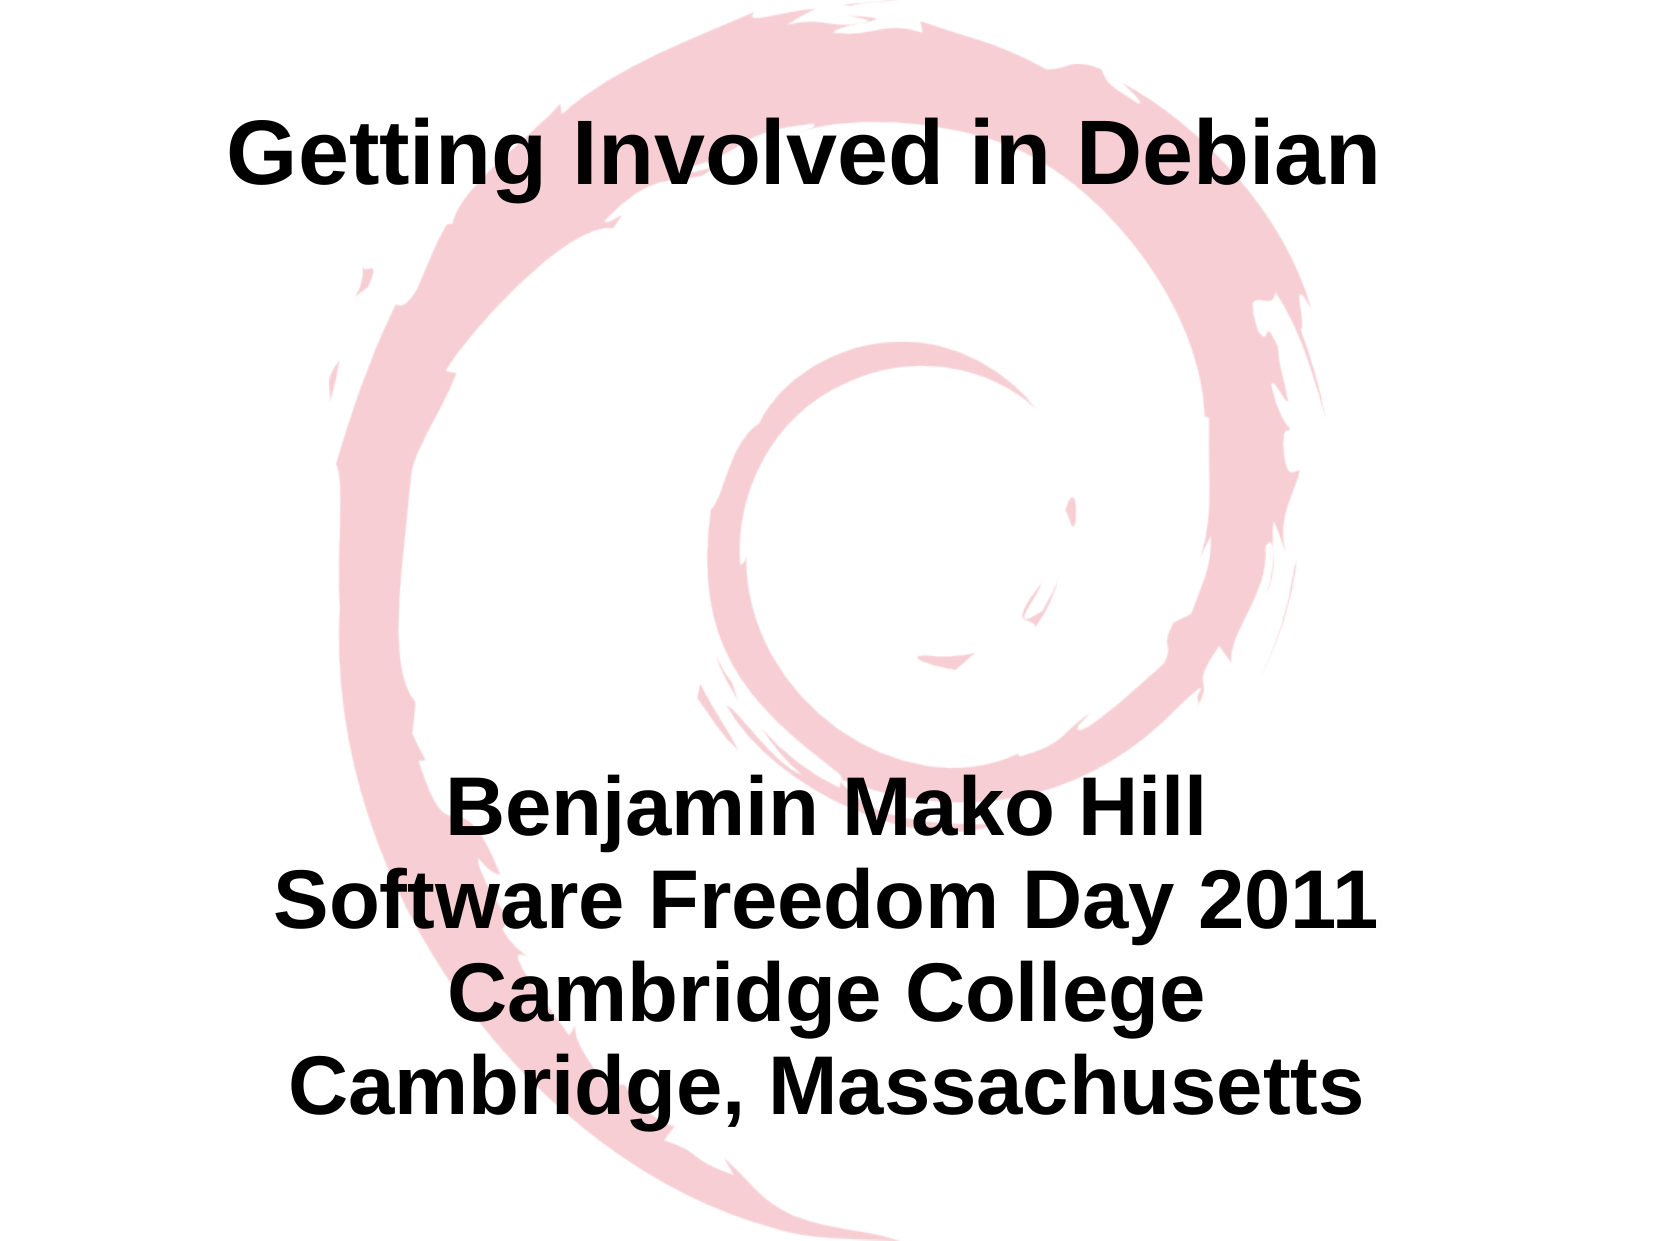

# Getting Involved in Debian
Benjamin Mako Hill
Software Freedom Day 2011
Cambridge College
Cambridge, Massachusetts